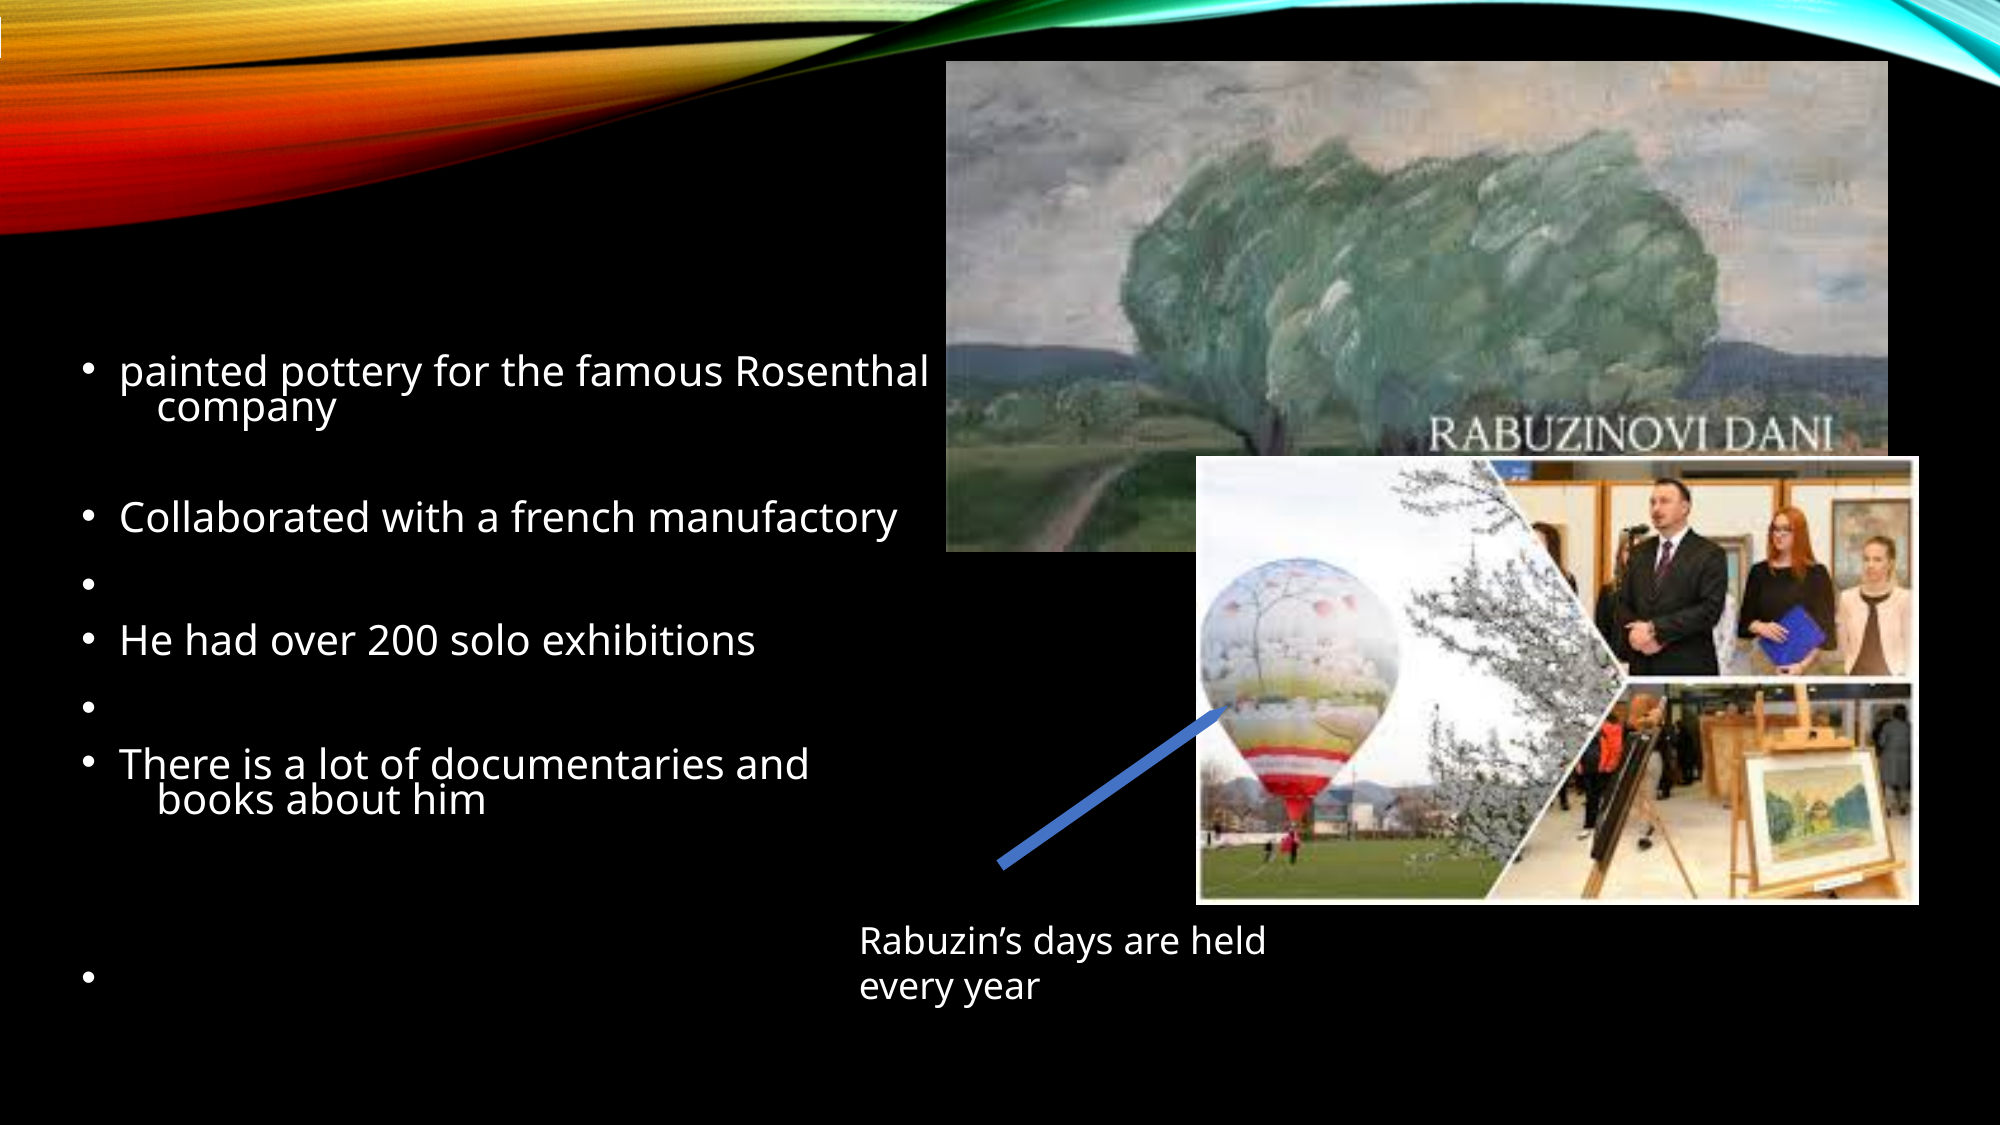

# painted pottery for the famous Rosenthal company
Collaborated with a french manufactory
He had over 200 solo exhibitions
There is a lot of documentaries and books about him
Rabuzin’s days are held every year